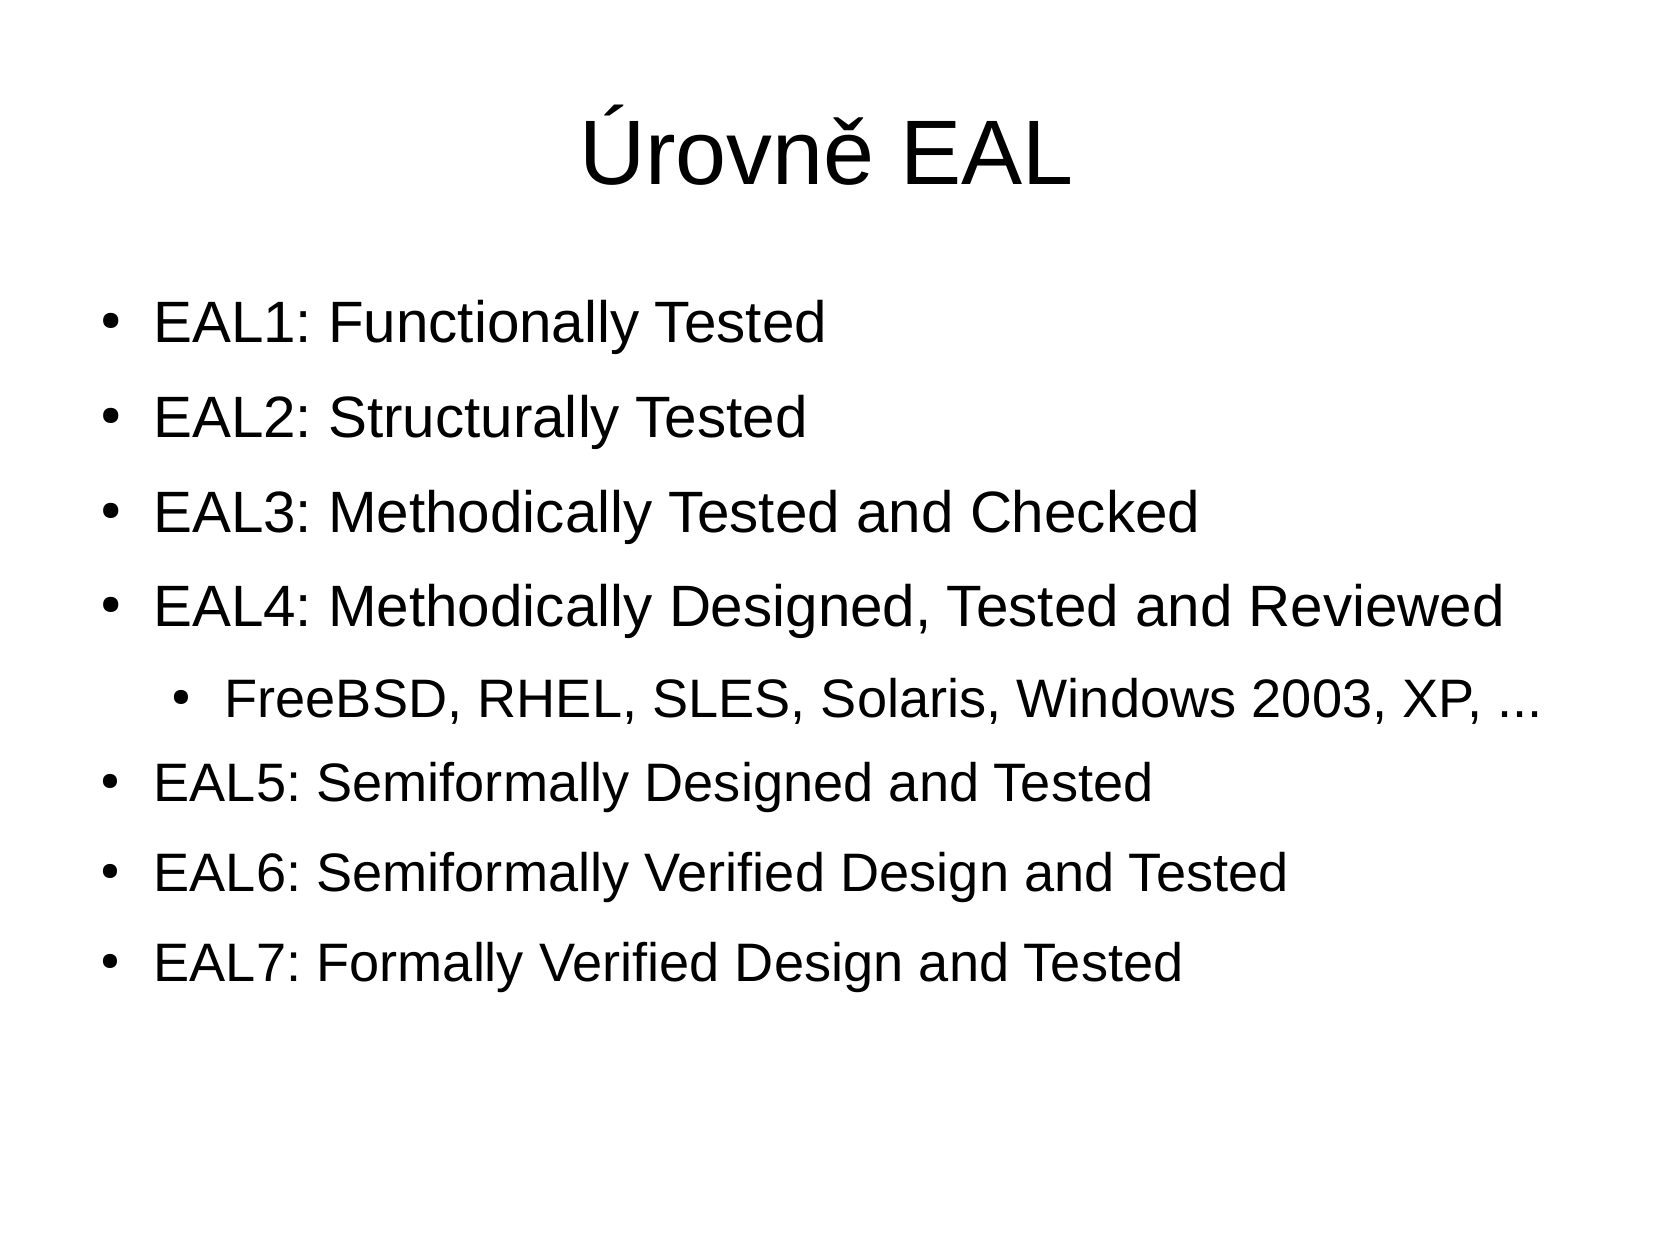

# Úrovně EAL
EAL1: Functionally Tested
EAL2: Structurally Tested
EAL3: Methodically Tested and Checked
EAL4: Methodically Designed, Tested and Reviewed
FreeBSD, RHEL, SLES, Solaris, Windows 2003, XP, ...
EAL5: Semiformally Designed and Tested
EAL6: Semiformally Verified Design and Tested
EAL7: Formally Verified Design and Tested